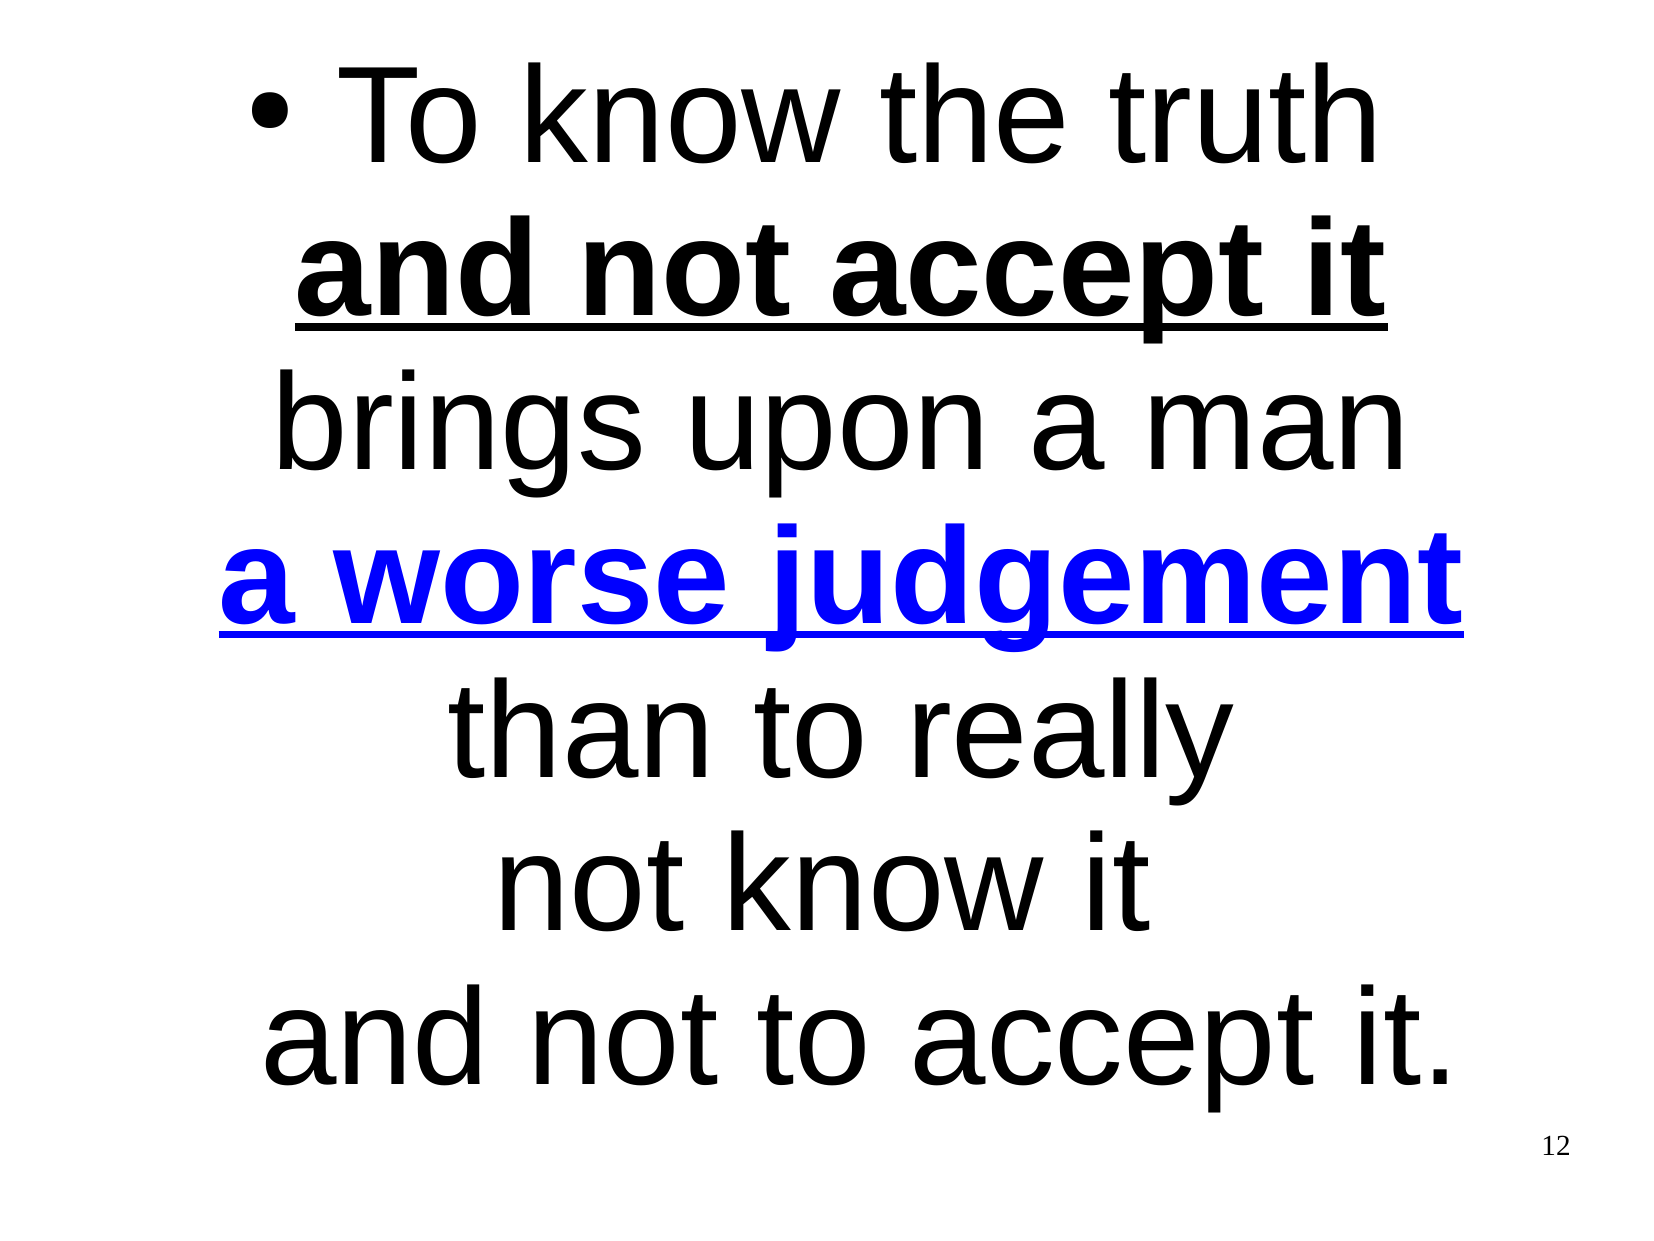

# To know the truth and not accept it brings upon a man a worse judgement than to really not know it and not to accept it.
12